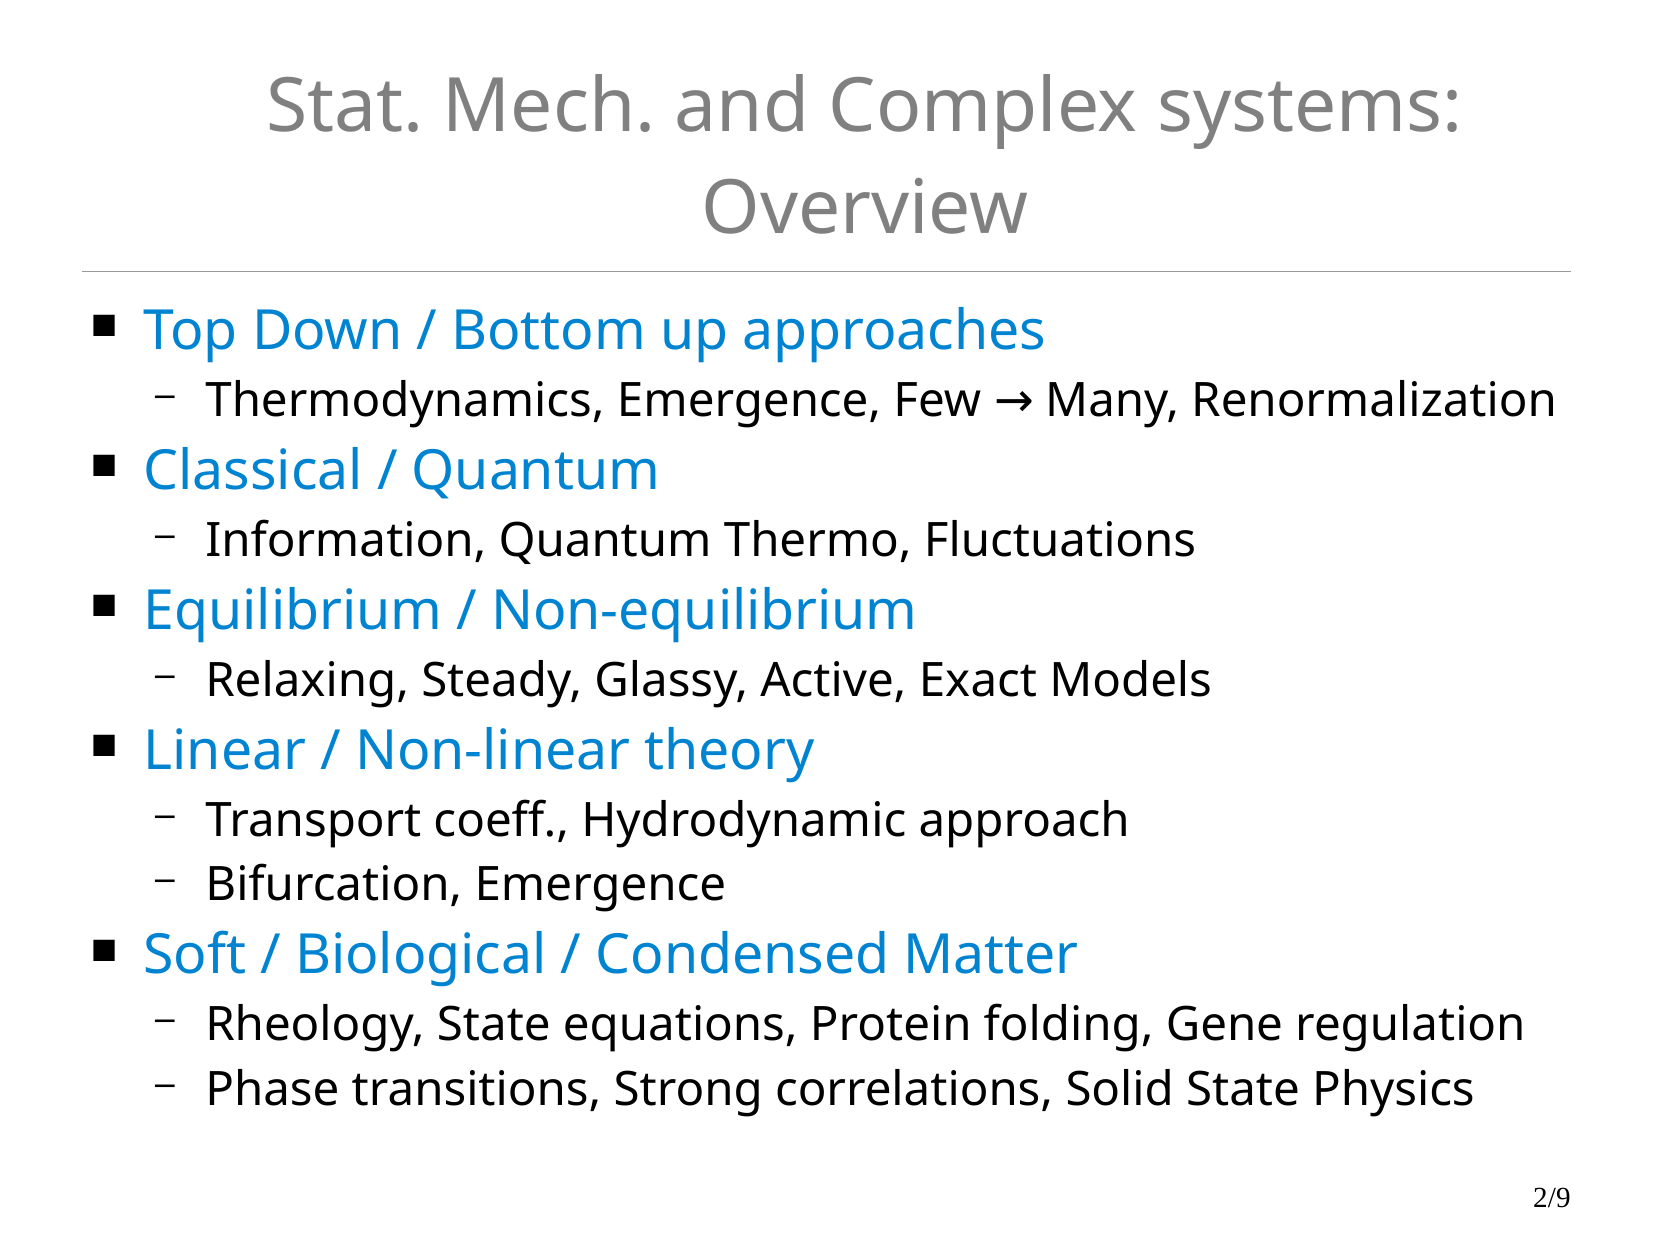

# Stat. Mech. and Complex systems: Overview
Top Down / Bottom up approaches
Thermodynamics, Emergence, Few → Many, Renormalization
Classical / Quantum
Information, Quantum Thermo, Fluctuations
Equilibrium / Non-equilibrium
Relaxing, Steady, Glassy, Active, Exact Models
Linear / Non-linear theory
Transport coeff., Hydrodynamic approach
Bifurcation, Emergence
Soft / Biological / Condensed Matter
Rheology, State equations, Protein folding, Gene regulation
Phase transitions, Strong correlations, Solid State Physics
2